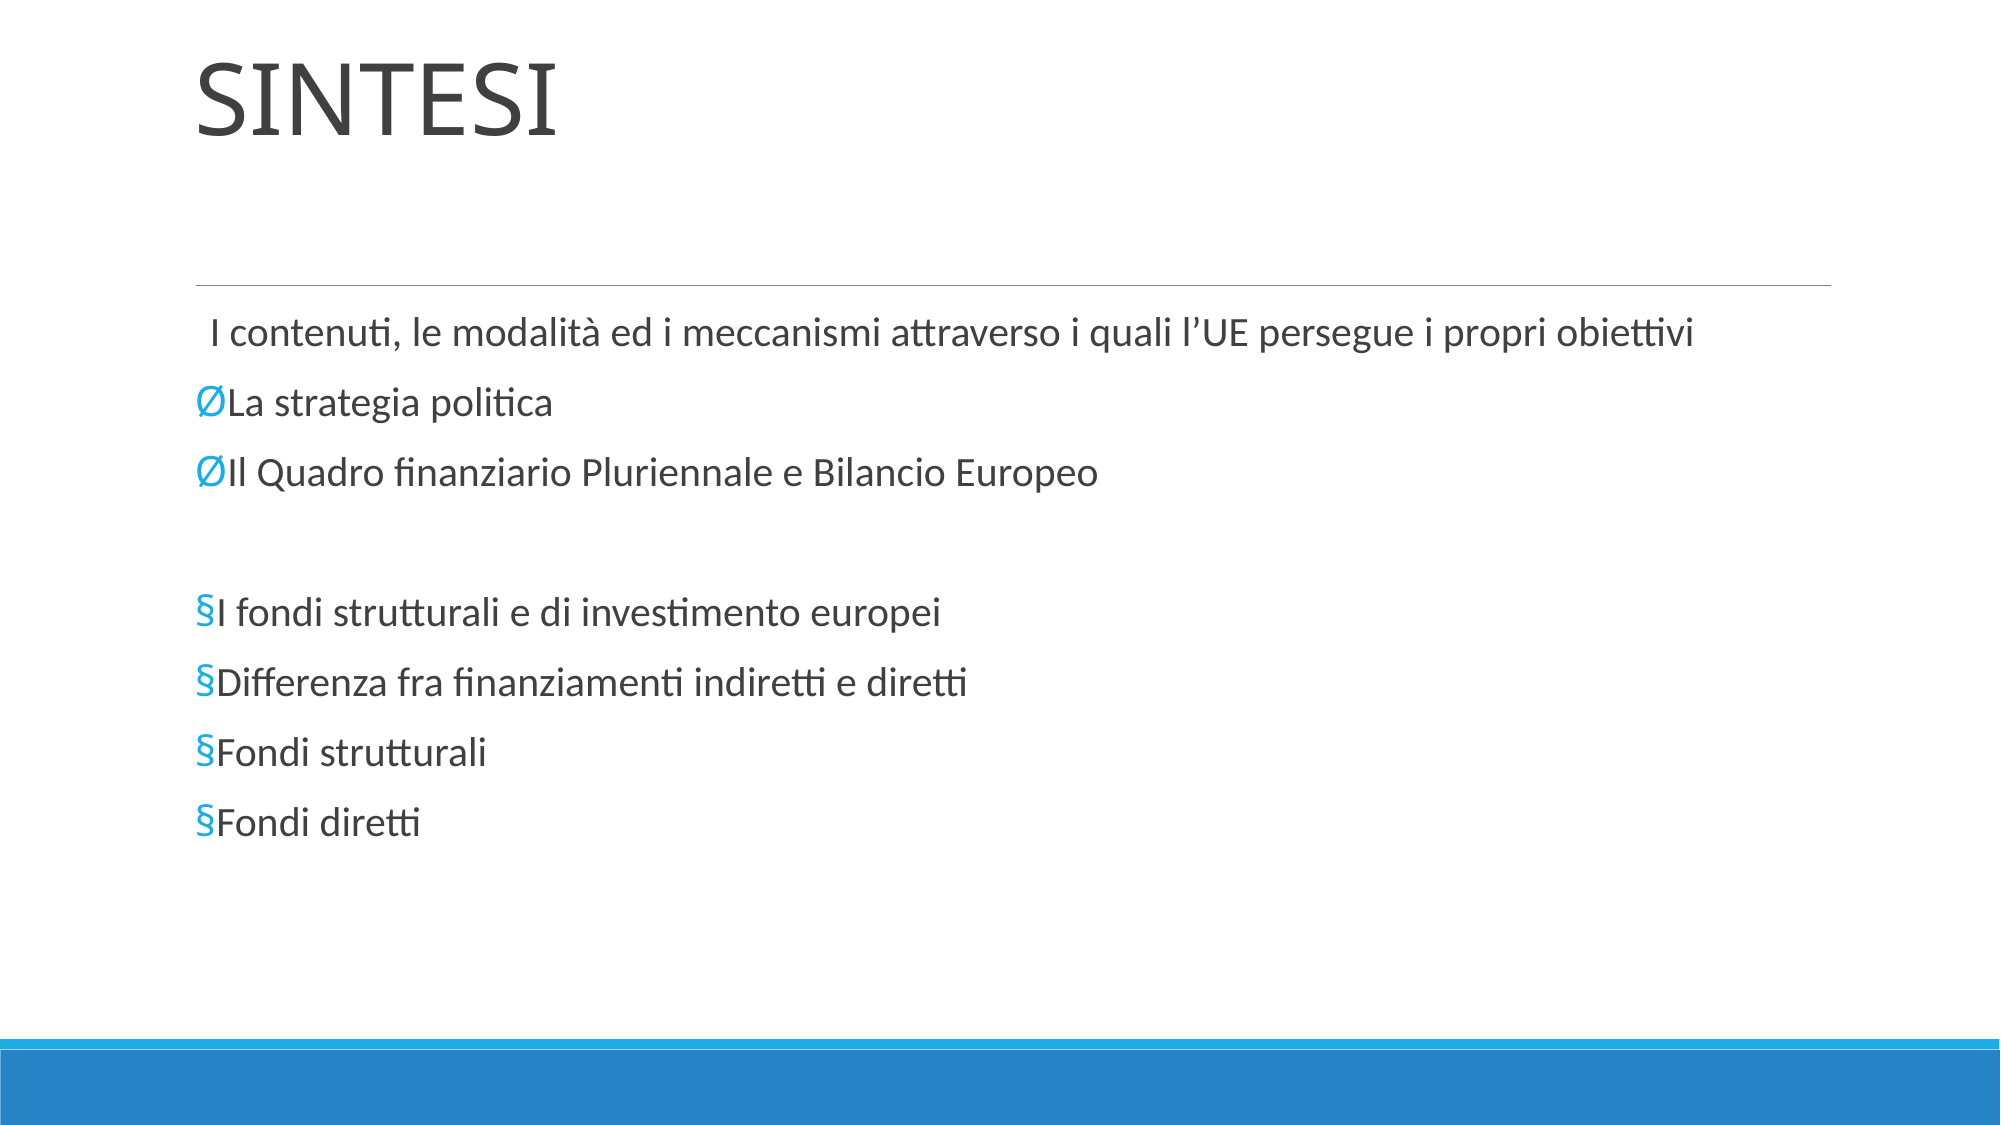

# SINTESI
I contenuti, le modalità ed i meccanismi attraverso i quali l’UE persegue i propri obiettivi
La strategia politica
Il Quadro finanziario Pluriennale e Bilancio Europeo
I fondi strutturali e di investimento europei
Differenza fra finanziamenti indiretti e diretti
Fondi strutturali
Fondi diretti